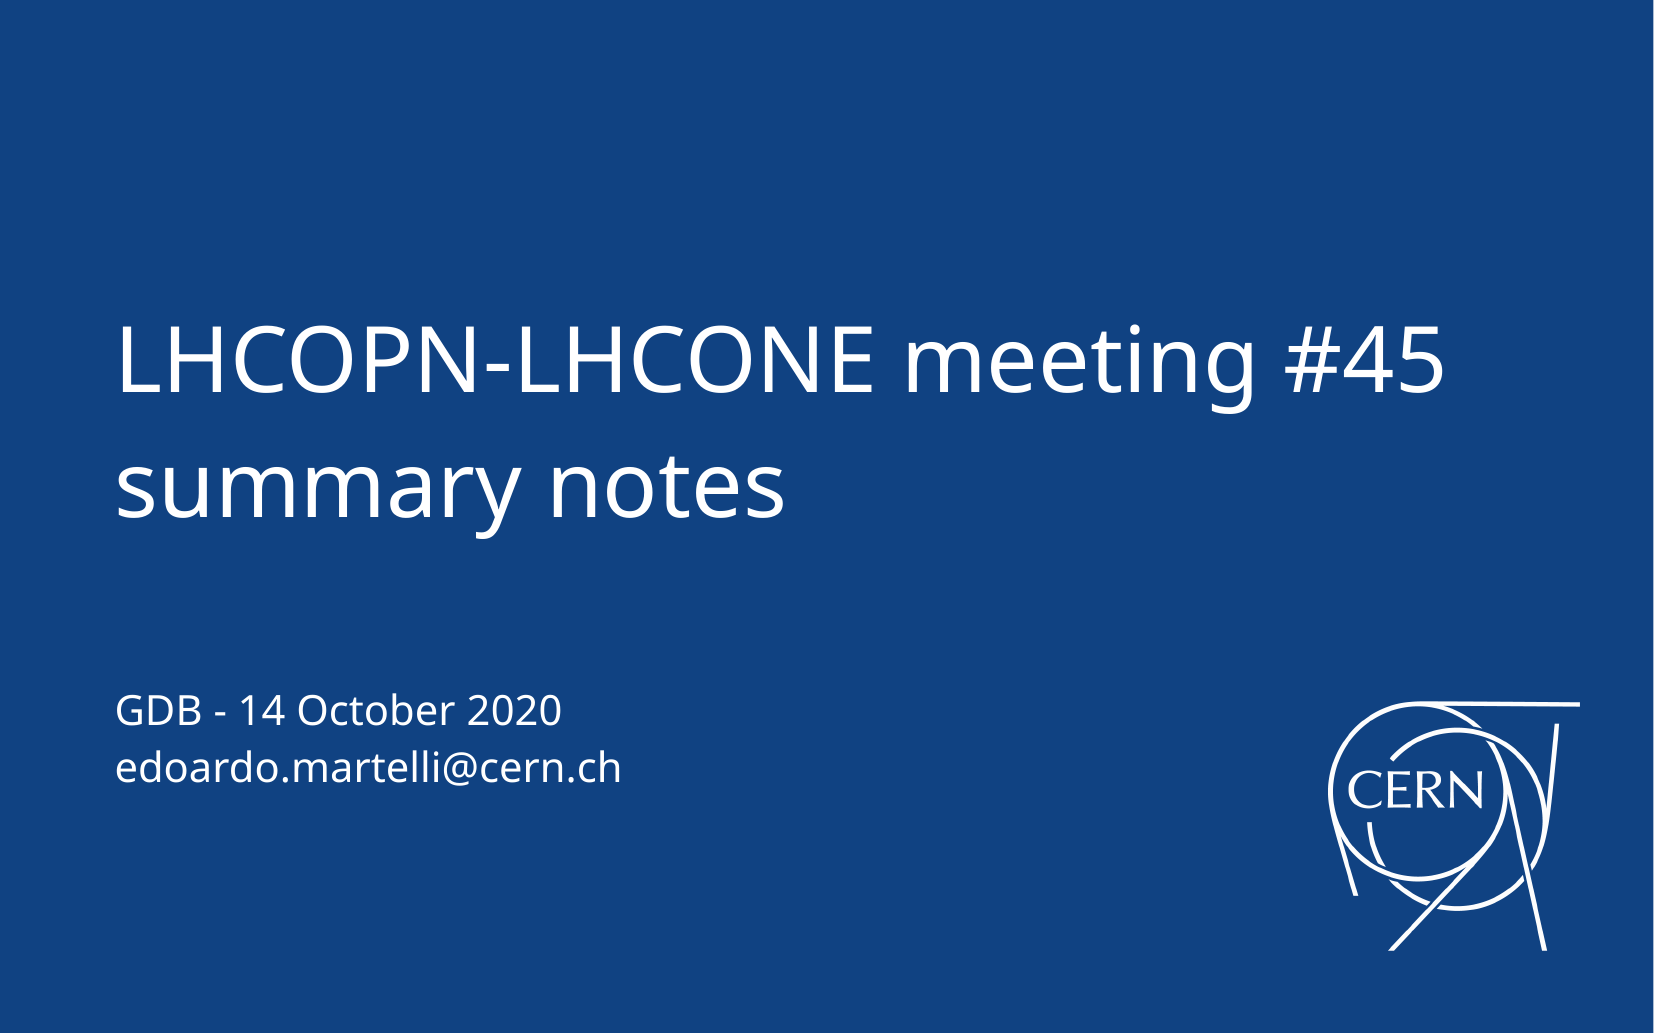

# LHCOPN-LHCONE meeting #45 summary notes GDB - 14 October 2020 edoardo.martelli@cern.ch